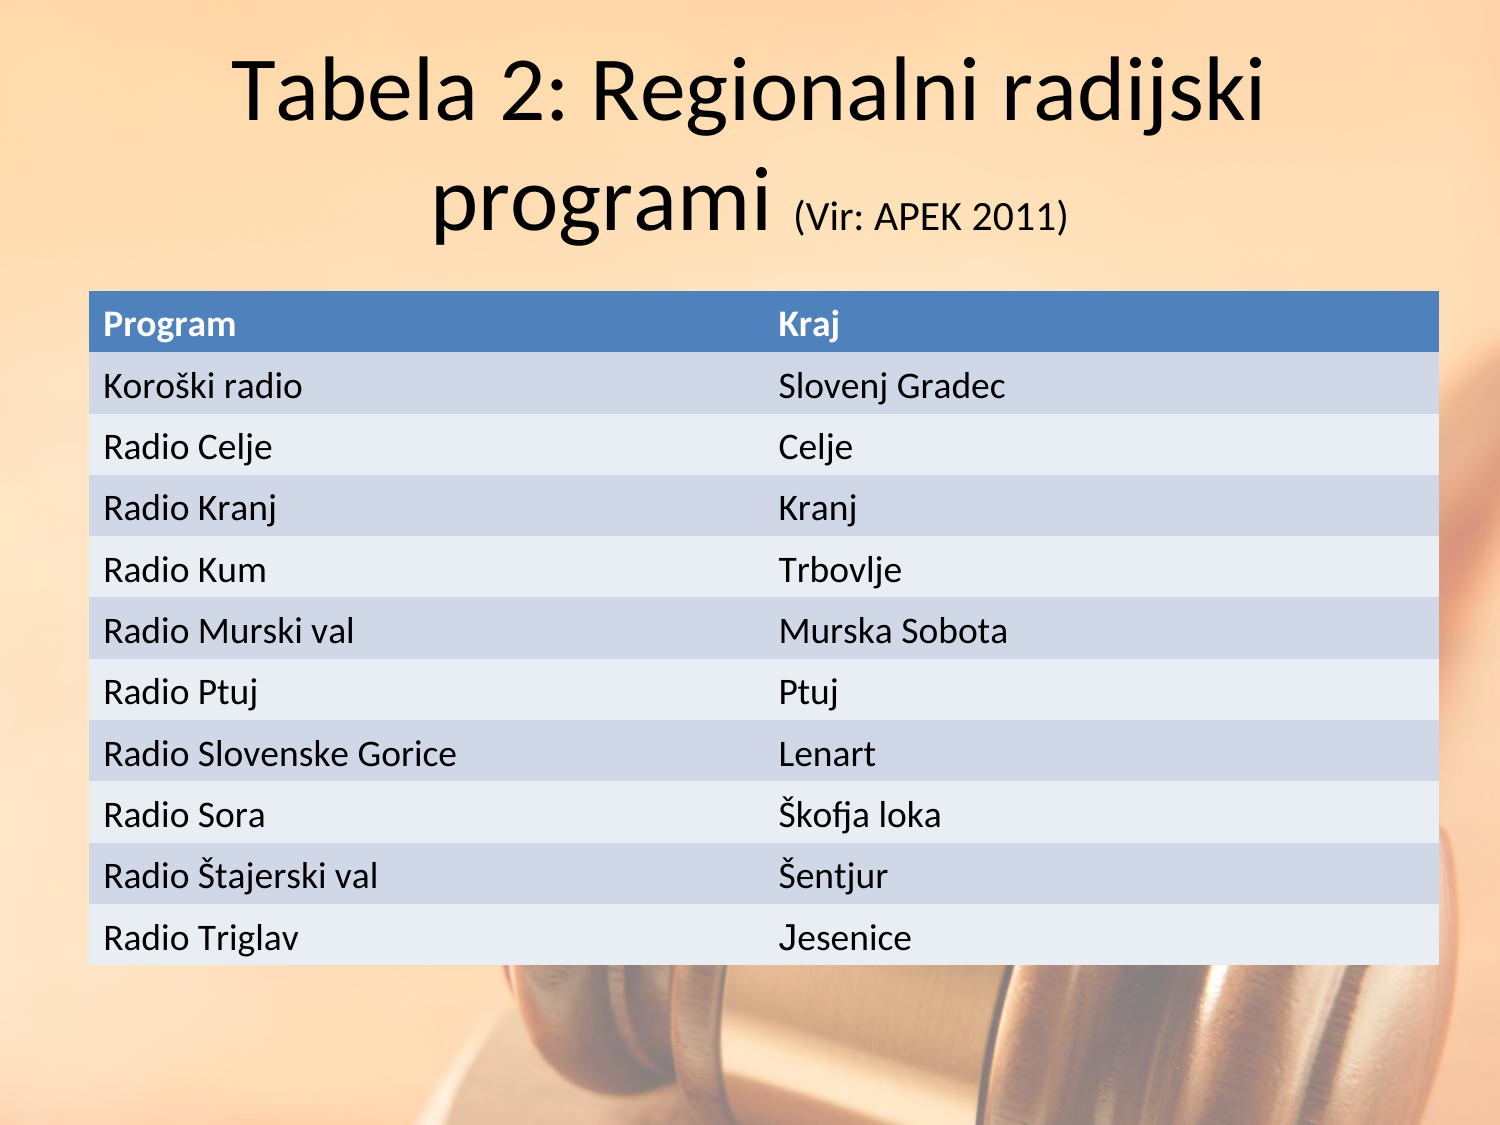

# Tabela 2: Regionalni radijski programi (Vir: APEK 2011)
| Program | Kraj |
| --- | --- |
| Koroški radio | Slovenj Gradec |
| Radio Celje | Celje |
| Radio Kranj | Kranj |
| Radio Kum | Trbovlje |
| Radio Murski val | Murska Sobota |
| Radio Ptuj | Ptuj |
| Radio Slovenske Gorice | Lenart |
| Radio Sora | Škofja loka |
| Radio Štajerski val | Šentjur |
| Radio Triglav | Jesenice |